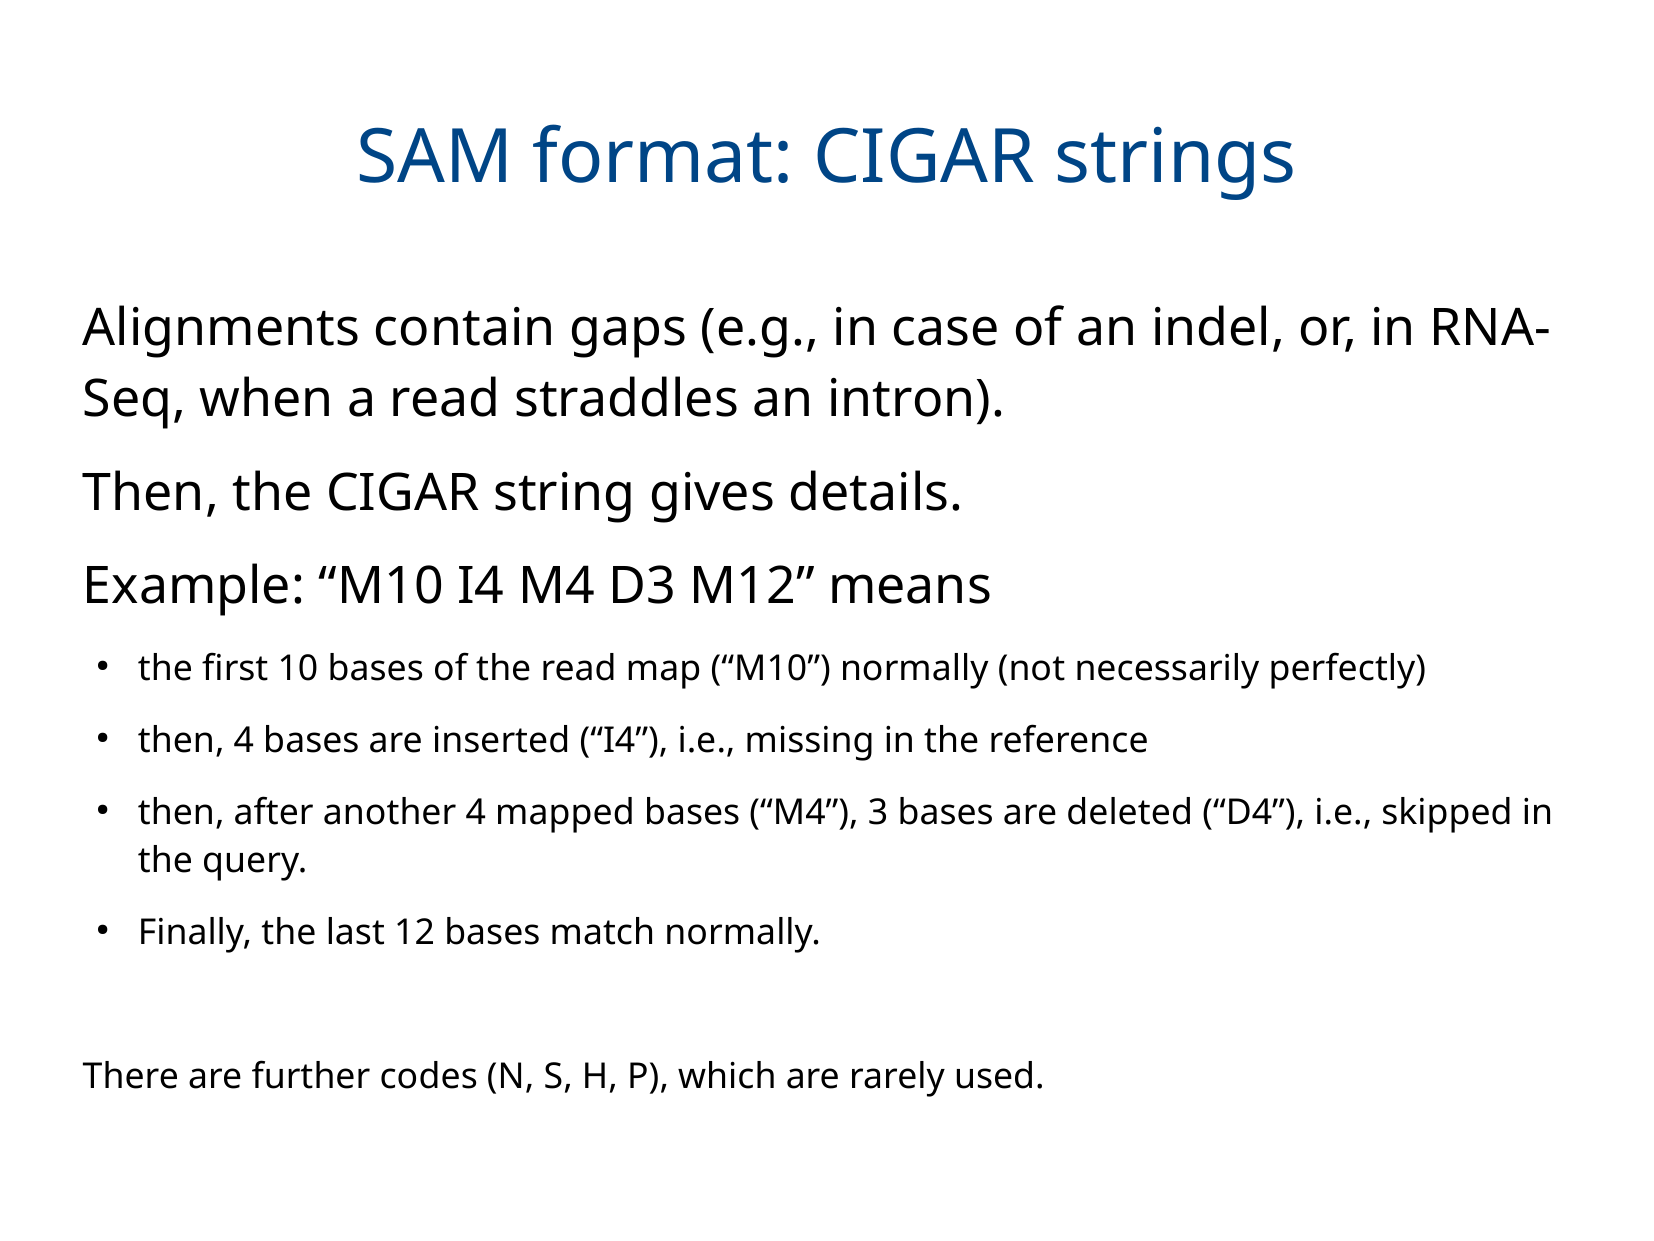

# SAM format: CIGAR strings
Alignments contain gaps (e.g., in case of an indel, or, in RNA-Seq, when a read straddles an intron).
Then, the CIGAR string gives details.
Example: “M10 I4 M4 D3 M12” means
the first 10 bases of the read map (“M10”) normally (not necessarily perfectly)
then, 4 bases are inserted (“I4”), i.e., missing in the reference
then, after another 4 mapped bases (“M4”), 3 bases are deleted (“D4”), i.e., skipped in the query.
Finally, the last 12 bases match normally.
There are further codes (N, S, H, P), which are rarely used.